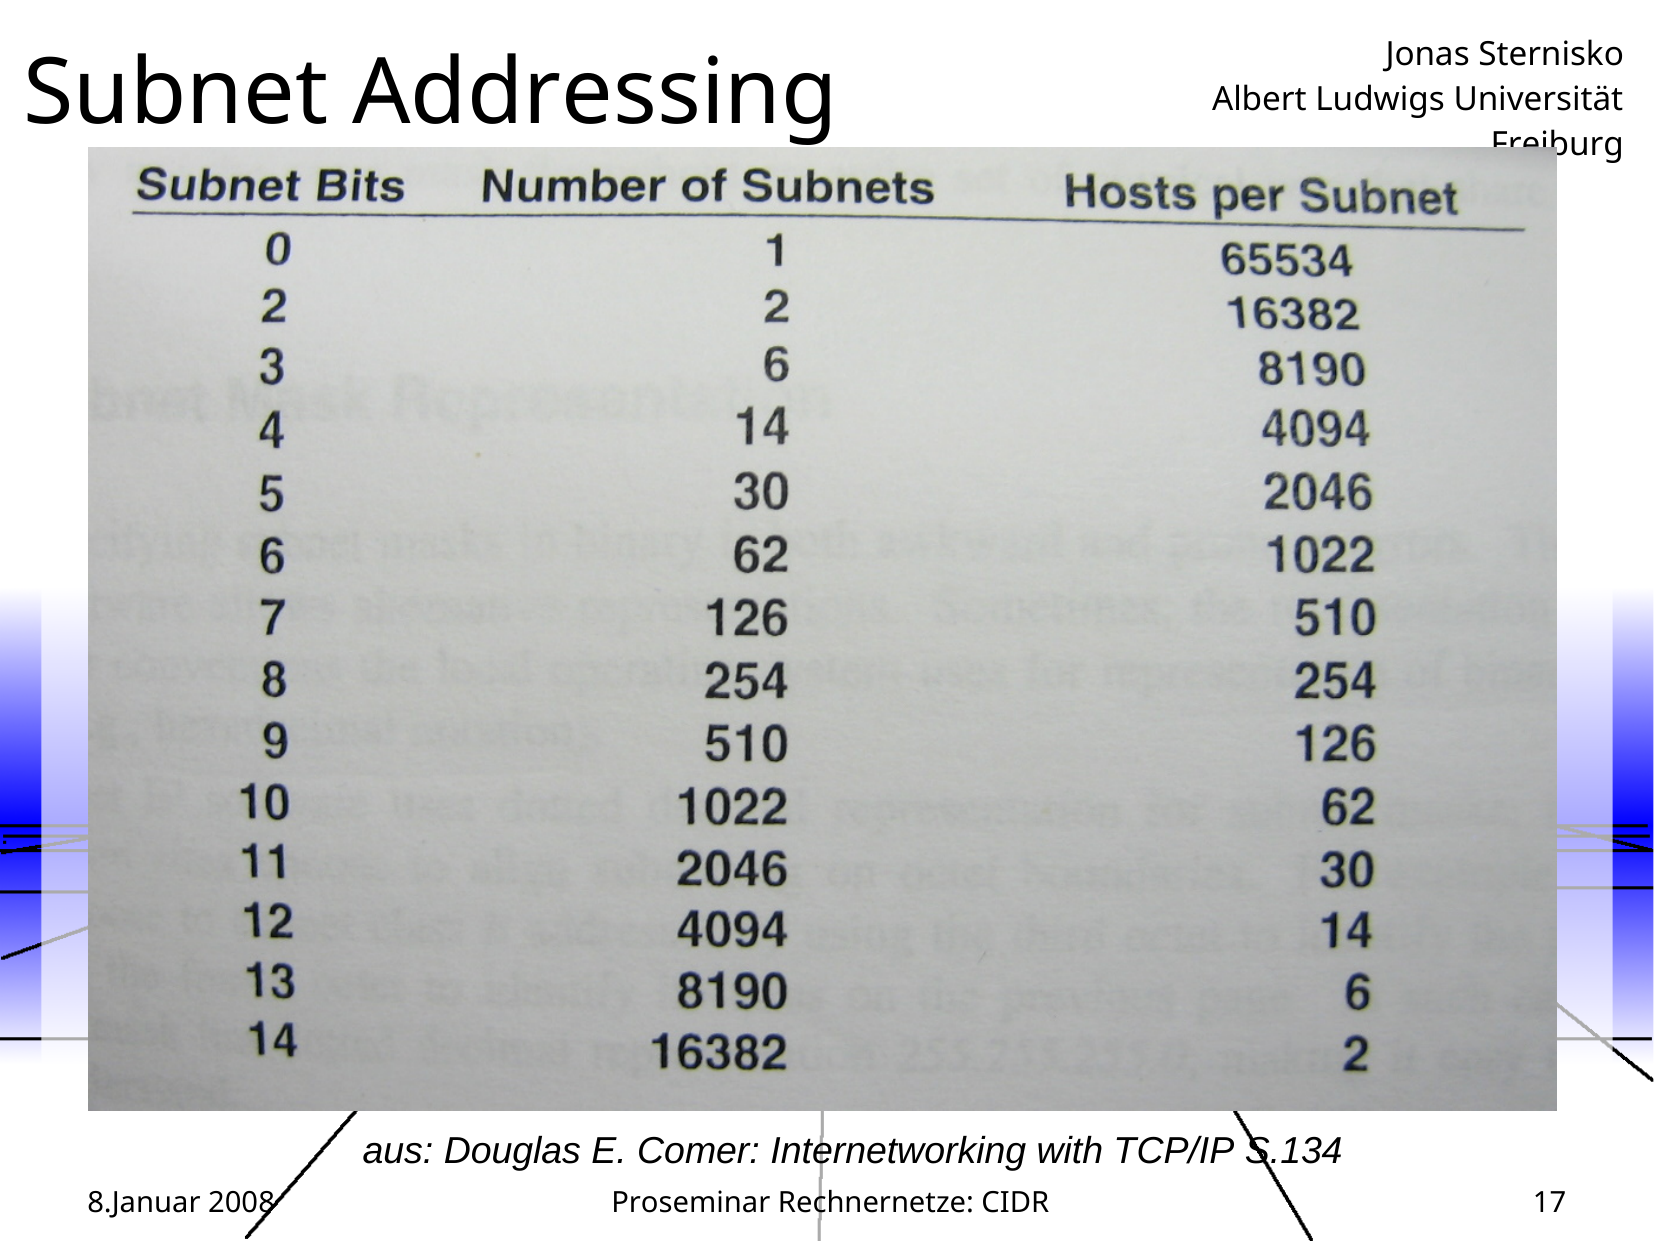

# Subnet Addressing
aus: Douglas E. Comer: Internetworking with TCP/IP S.134
8.Januar 2008
Proseminar Rechnernetze: CIDR
17